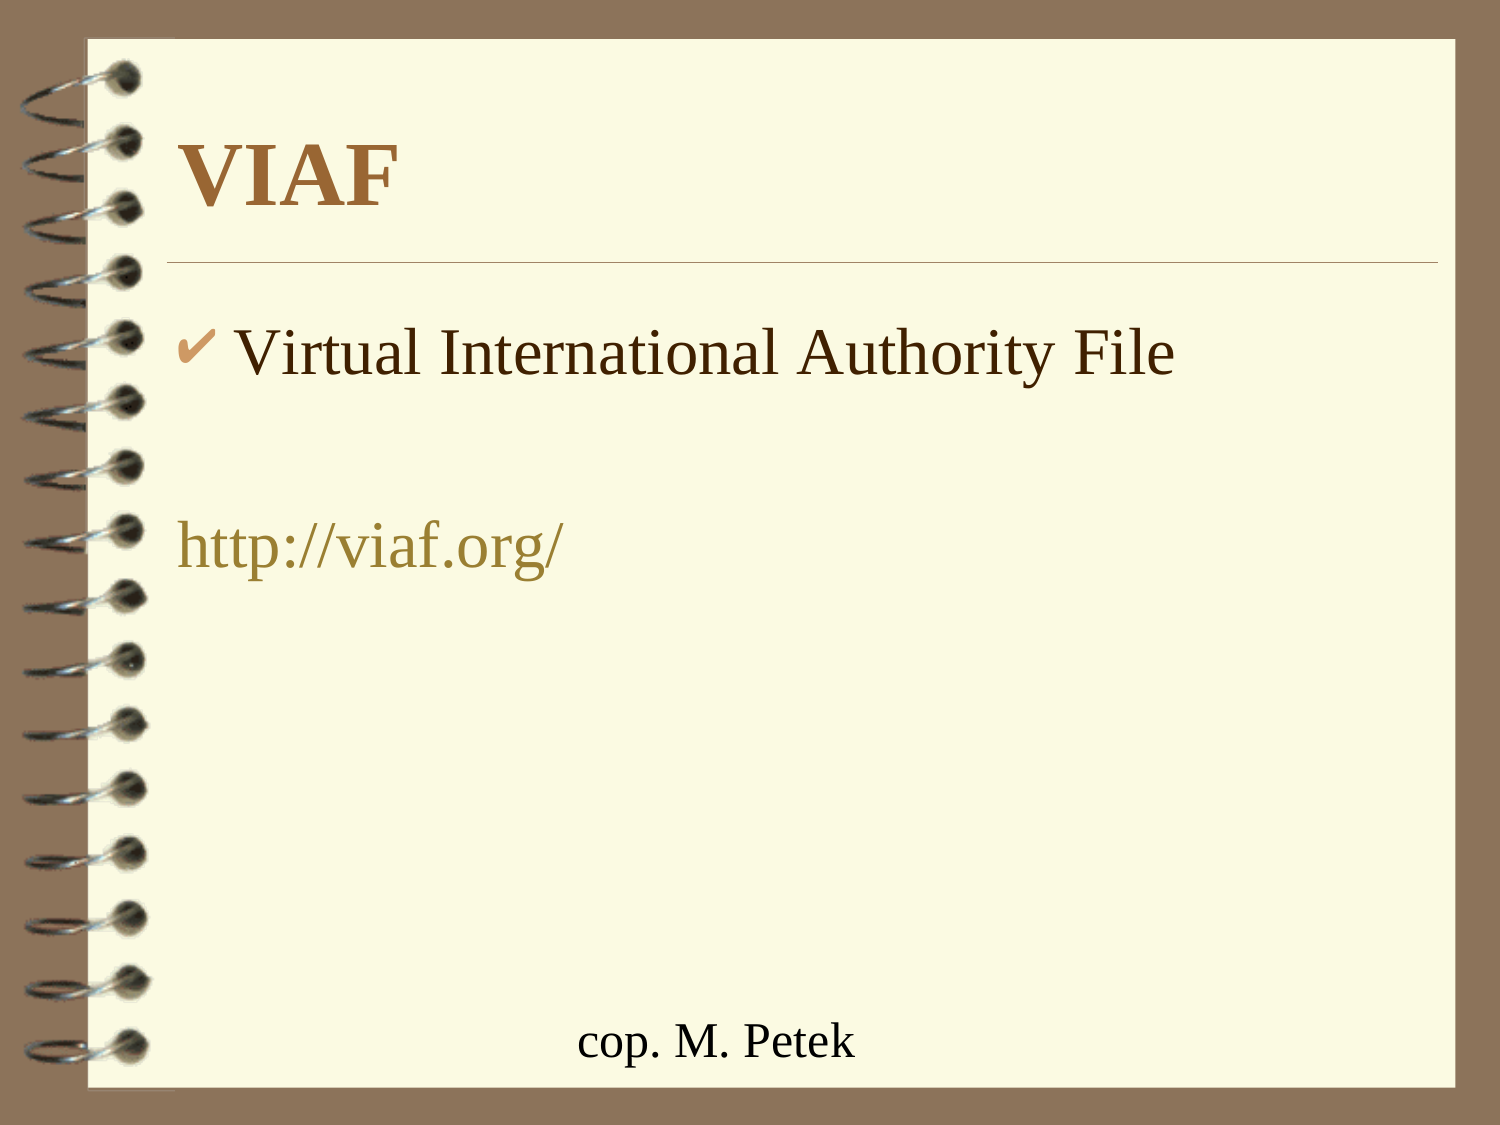

# VIAF
Virtual International Authority File
http://viaf.org/
cop. M. Petek